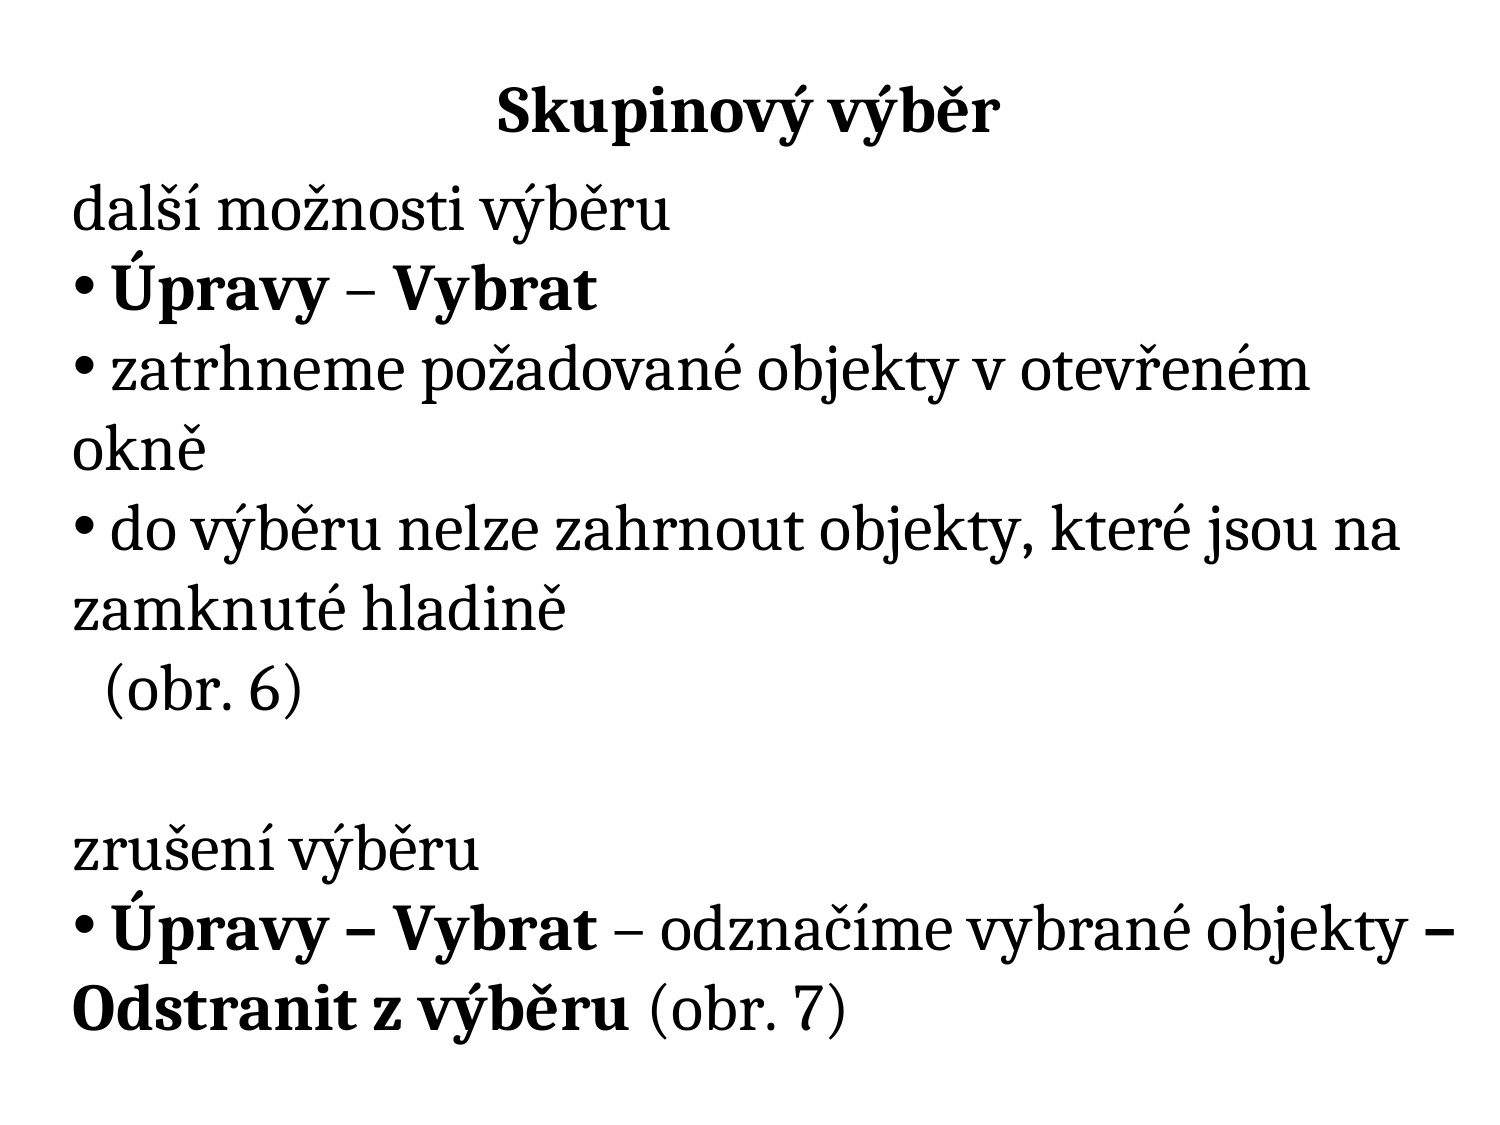

Skupinový výběr
další možnosti výběru
 Úpravy – Vybrat
 zatrhneme požadované objekty v otevřeném okně
 do výběru nelze zahrnout objekty, které jsou na zamknuté hladině
 (obr. 6)
zrušení výběru
 Úpravy – Vybrat – odznačíme vybrané objekty – Odstranit z výběru (obr. 7)